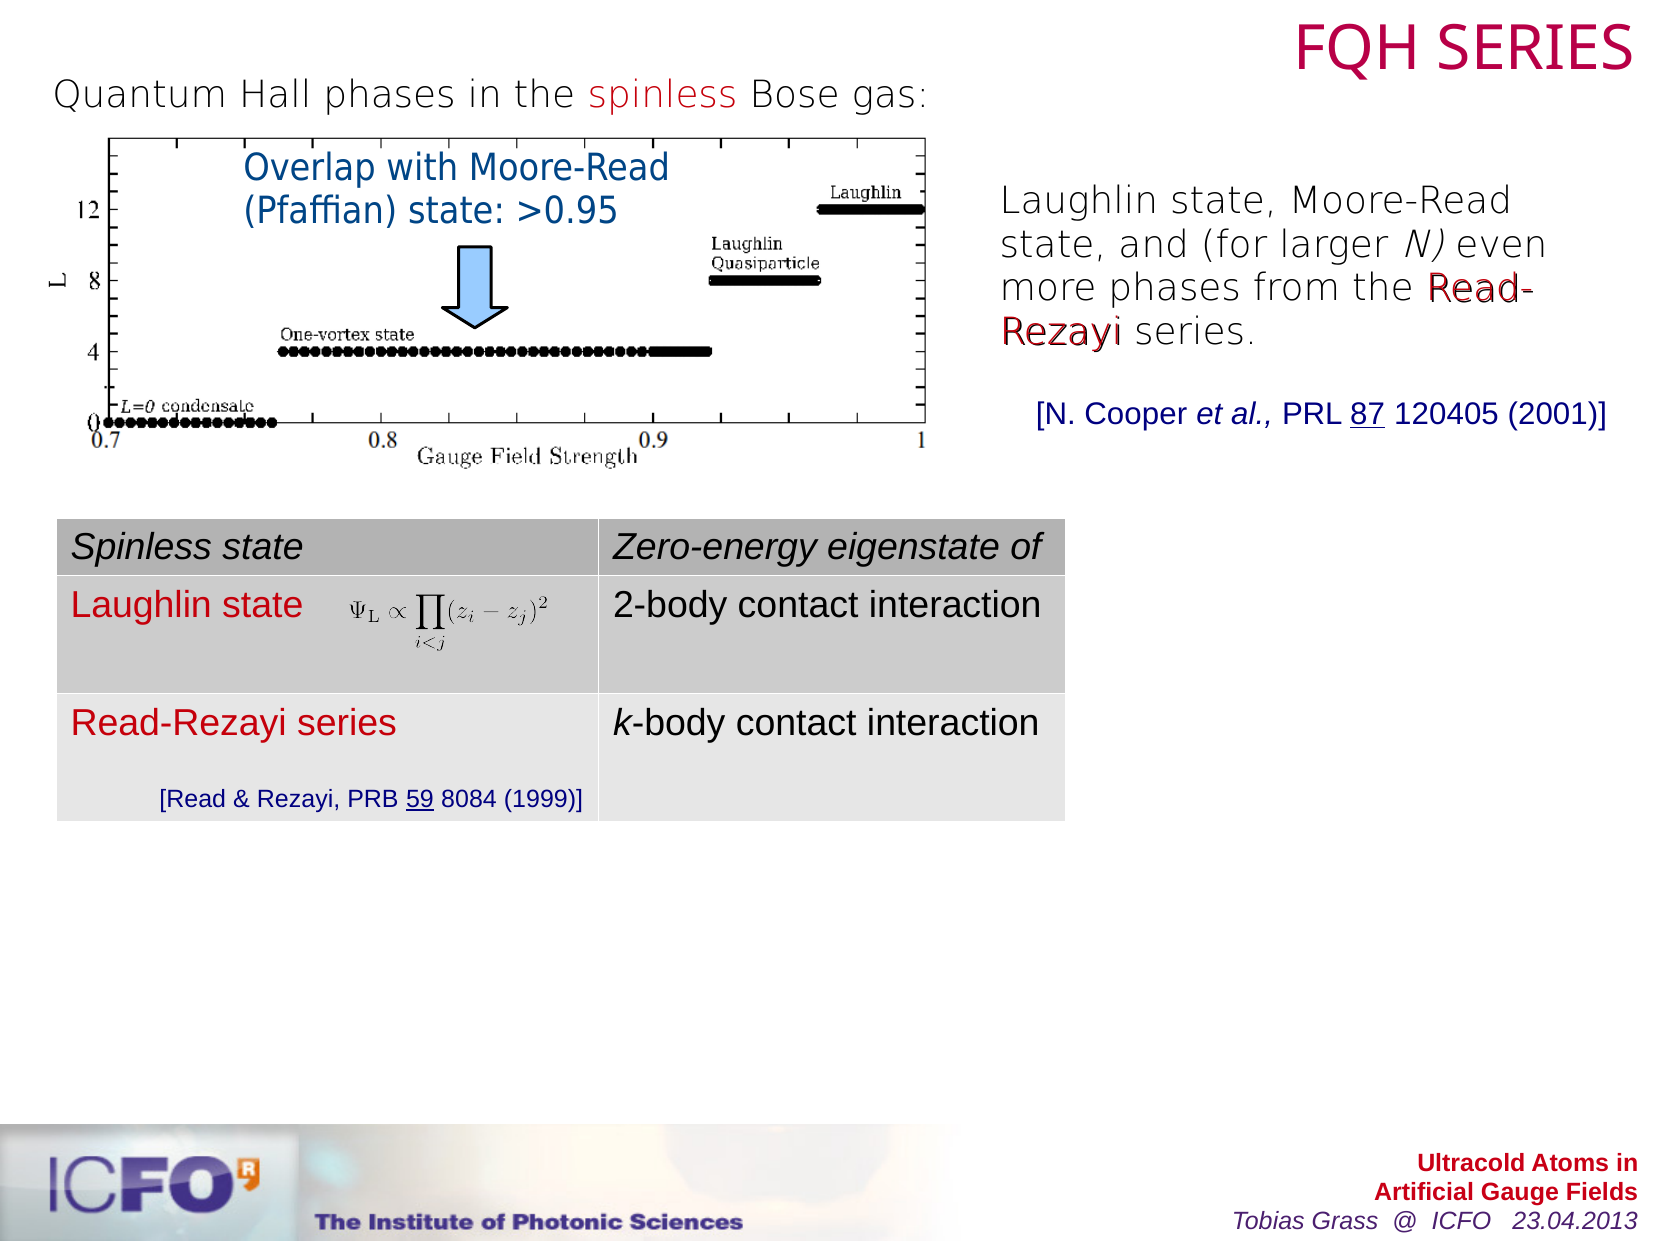

FQH SERIES
Quantum Hall phases in the spinless Bose gas:
Overlap with Moore-Read (Pfaffian) state: >0.95
Laughlin state, Moore-Read state, and (for larger N) even more phases from the Read-Rezayi series.
[N. Cooper et al., PRL 87 120405 (2001)]
| Spinless state | Zero-energy eigenstate of |
| --- | --- |
| Laughlin state | 2-body contact interaction |
| Read-Rezayi series [Read & Rezayi, PRB 59 8084 (1999)] | k-body contact interaction |
Ultracold Atoms in
Artificial Gauge Fields
Tobias Grass @ ICFO 23.04.2013